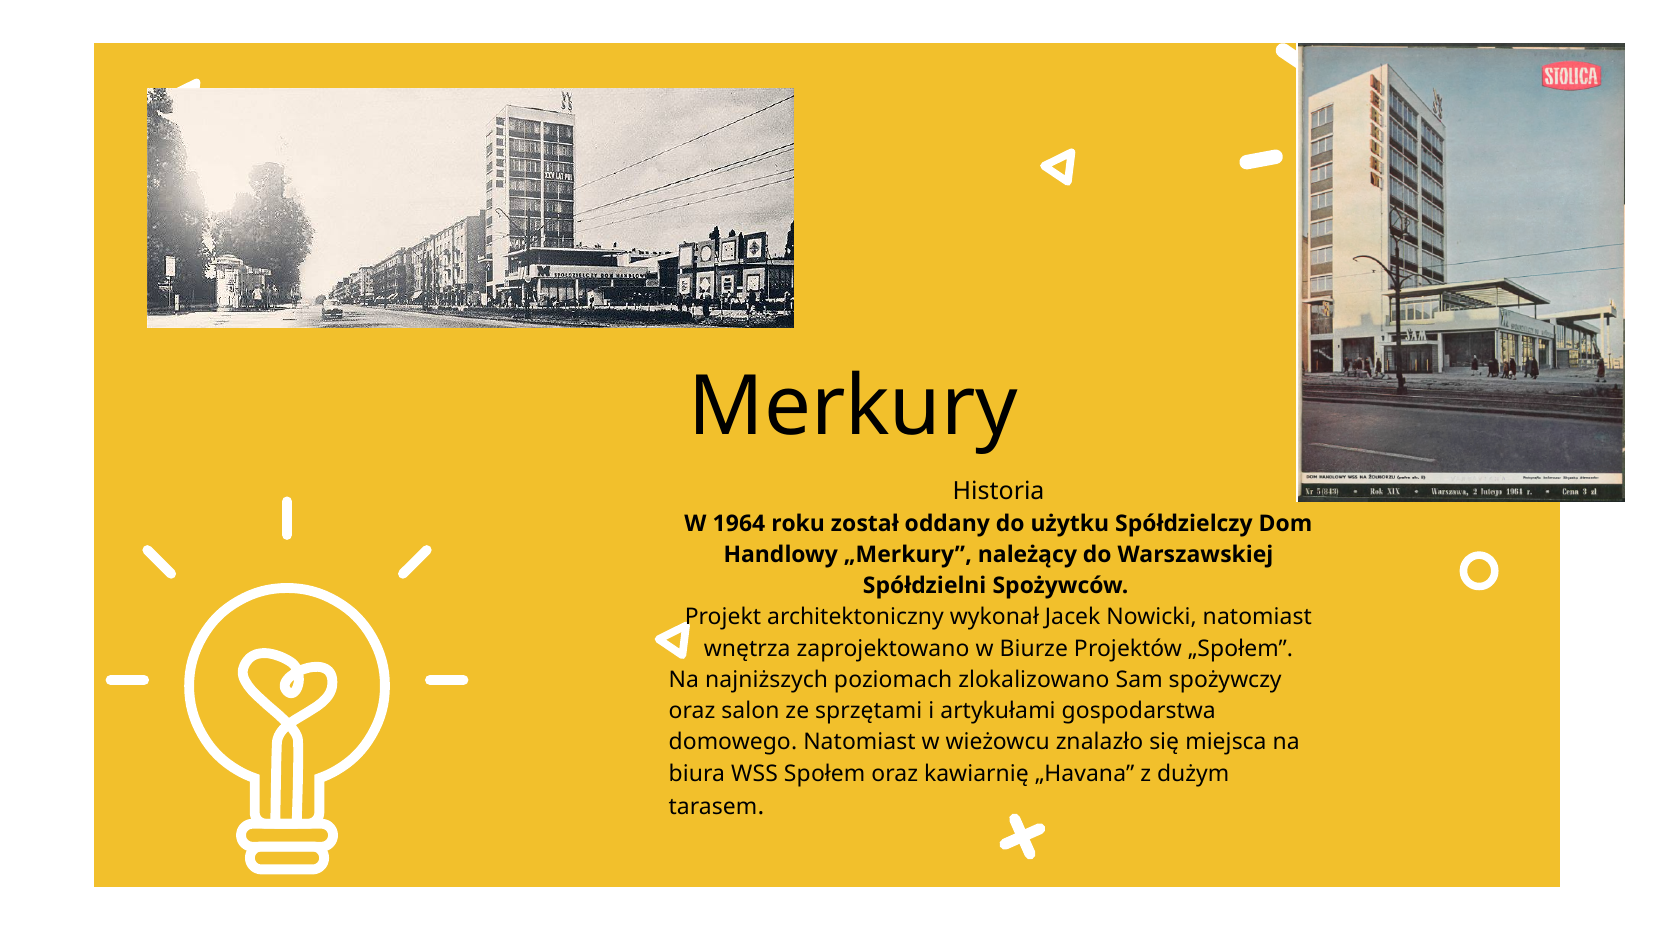

# Merkury
Historia
W 1964 roku został oddany do użytku Spółdzielczy Dom Handlowy „Merkury”, należący do Warszawskiej Spółdzielni Spożywców.
Projekt architektoniczny wykonał Jacek Nowicki, natomiast wnętrza zaprojektowano w Biurze Projektów „Społem”.
Na najniższych poziomach zlokalizowano Sam spożywczy oraz salon ze sprzętami i artykułami gospodarstwa domowego. Natomiast w wieżowcu znalazło się miejsca na biura WSS Społem oraz kawiarnię „Havana” z dużym tarasem.